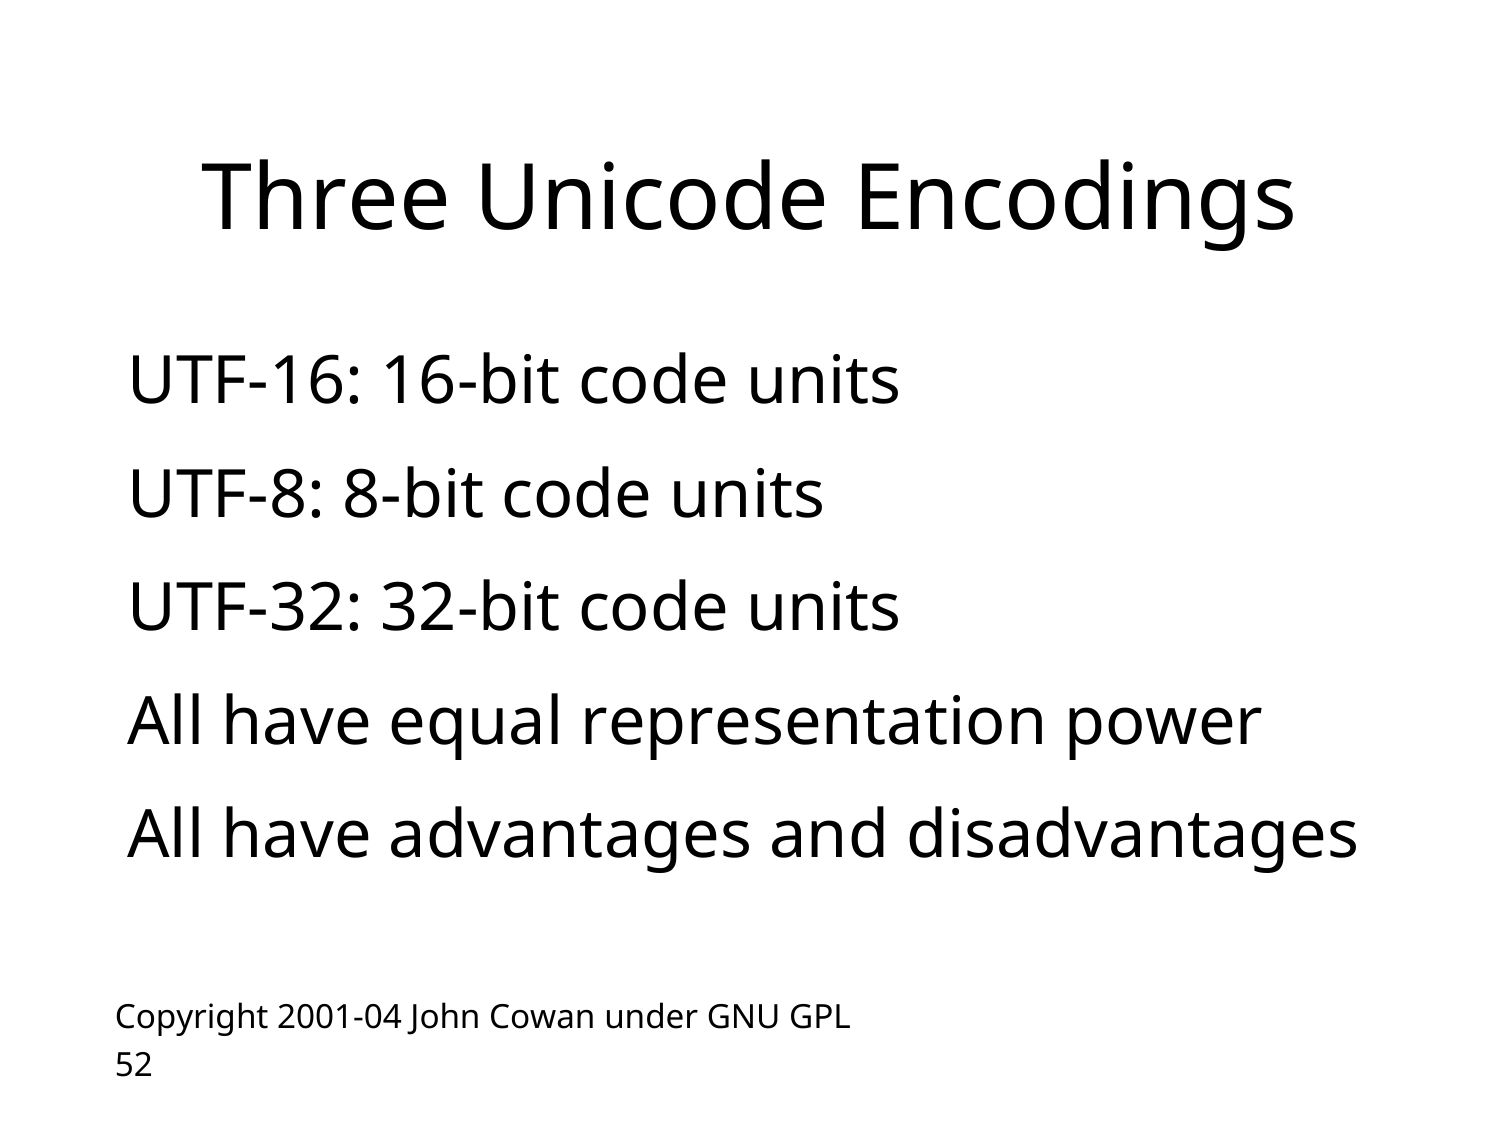

# Three Unicode Encodings
UTF-16: 16-bit code units
UTF-8: 8-bit code units
UTF-32: 32-bit code units
All have equal representation power
All have advantages and disadvantages